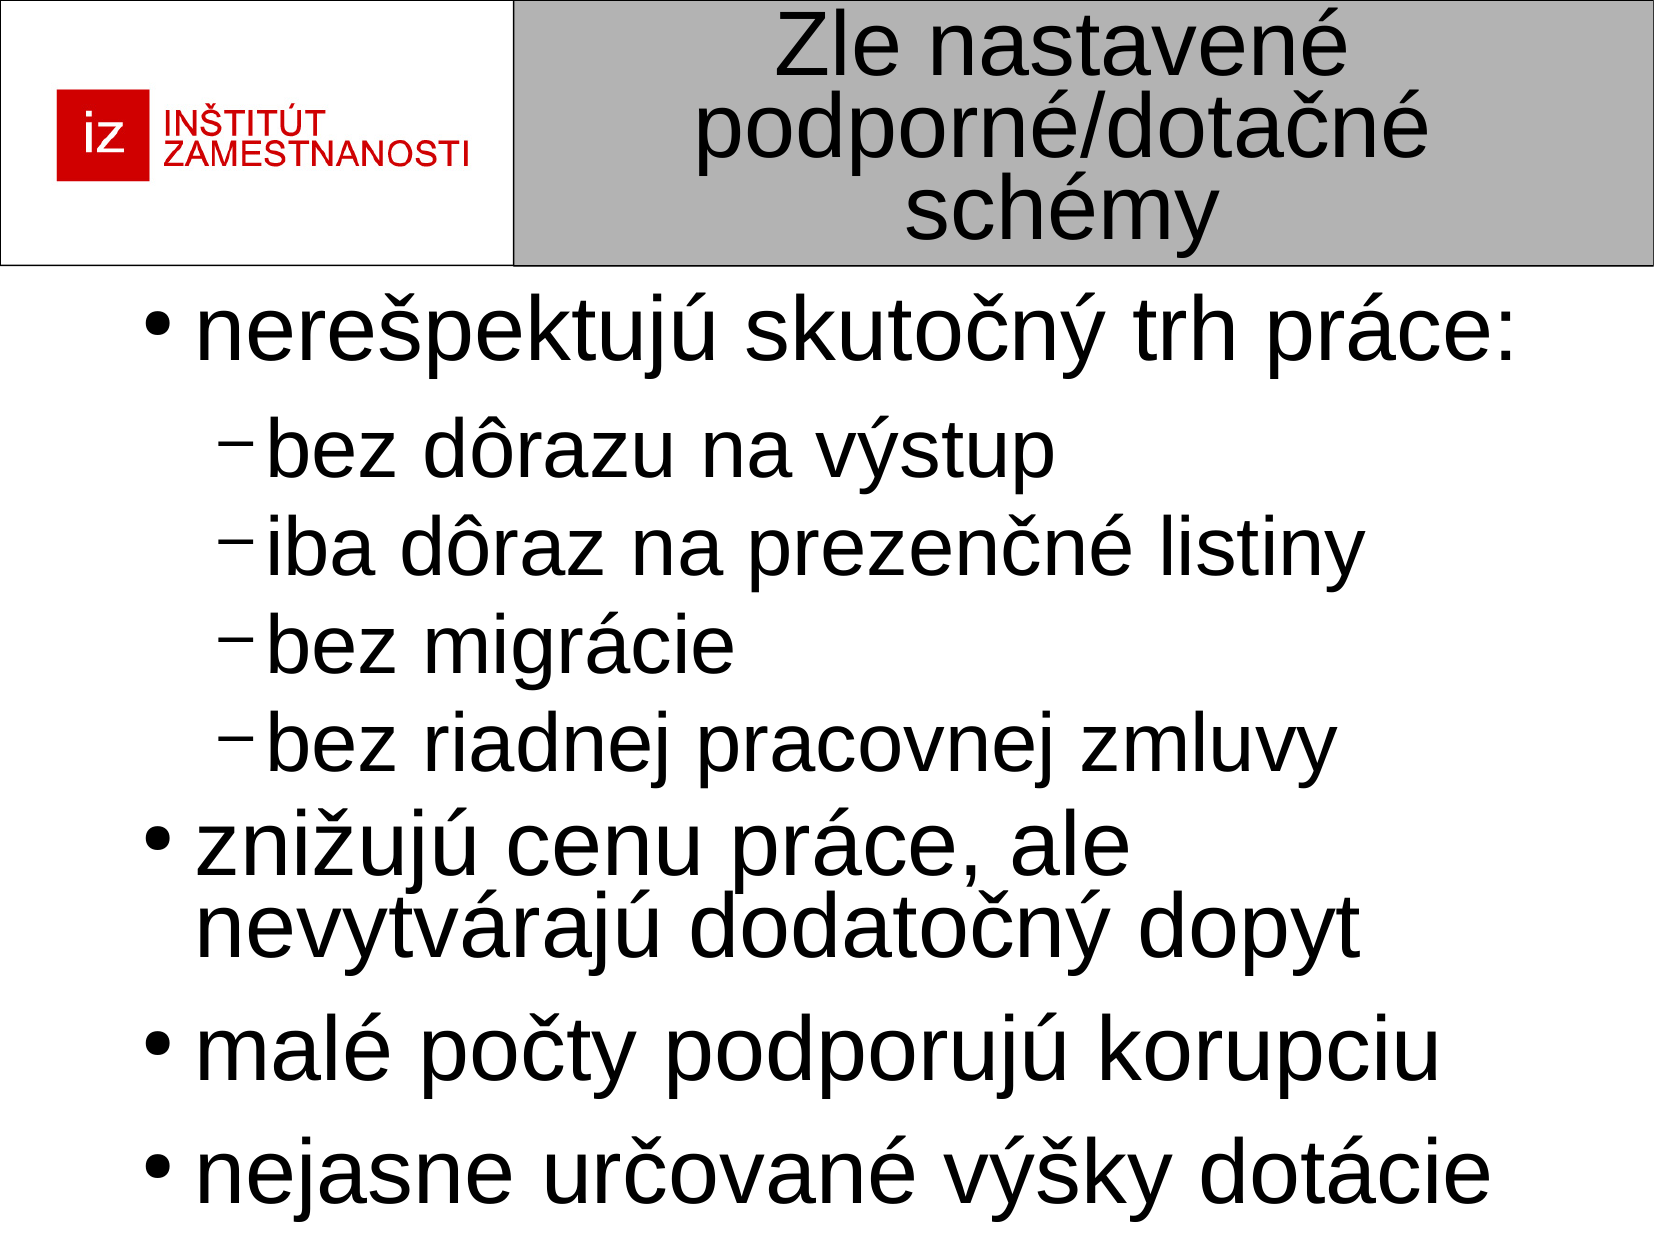

# Zle nastavené podporné/dotačné schémy
nerešpektujú skutočný trh práce:
bez dôrazu na výstup
iba dôraz na prezenčné listiny
bez migrácie
bez riadnej pracovnej zmluvy
znižujú cenu práce, ale nevytvárajú dodatočný dopyt
malé počty podporujú korupciu
nejasne určované výšky dotácie